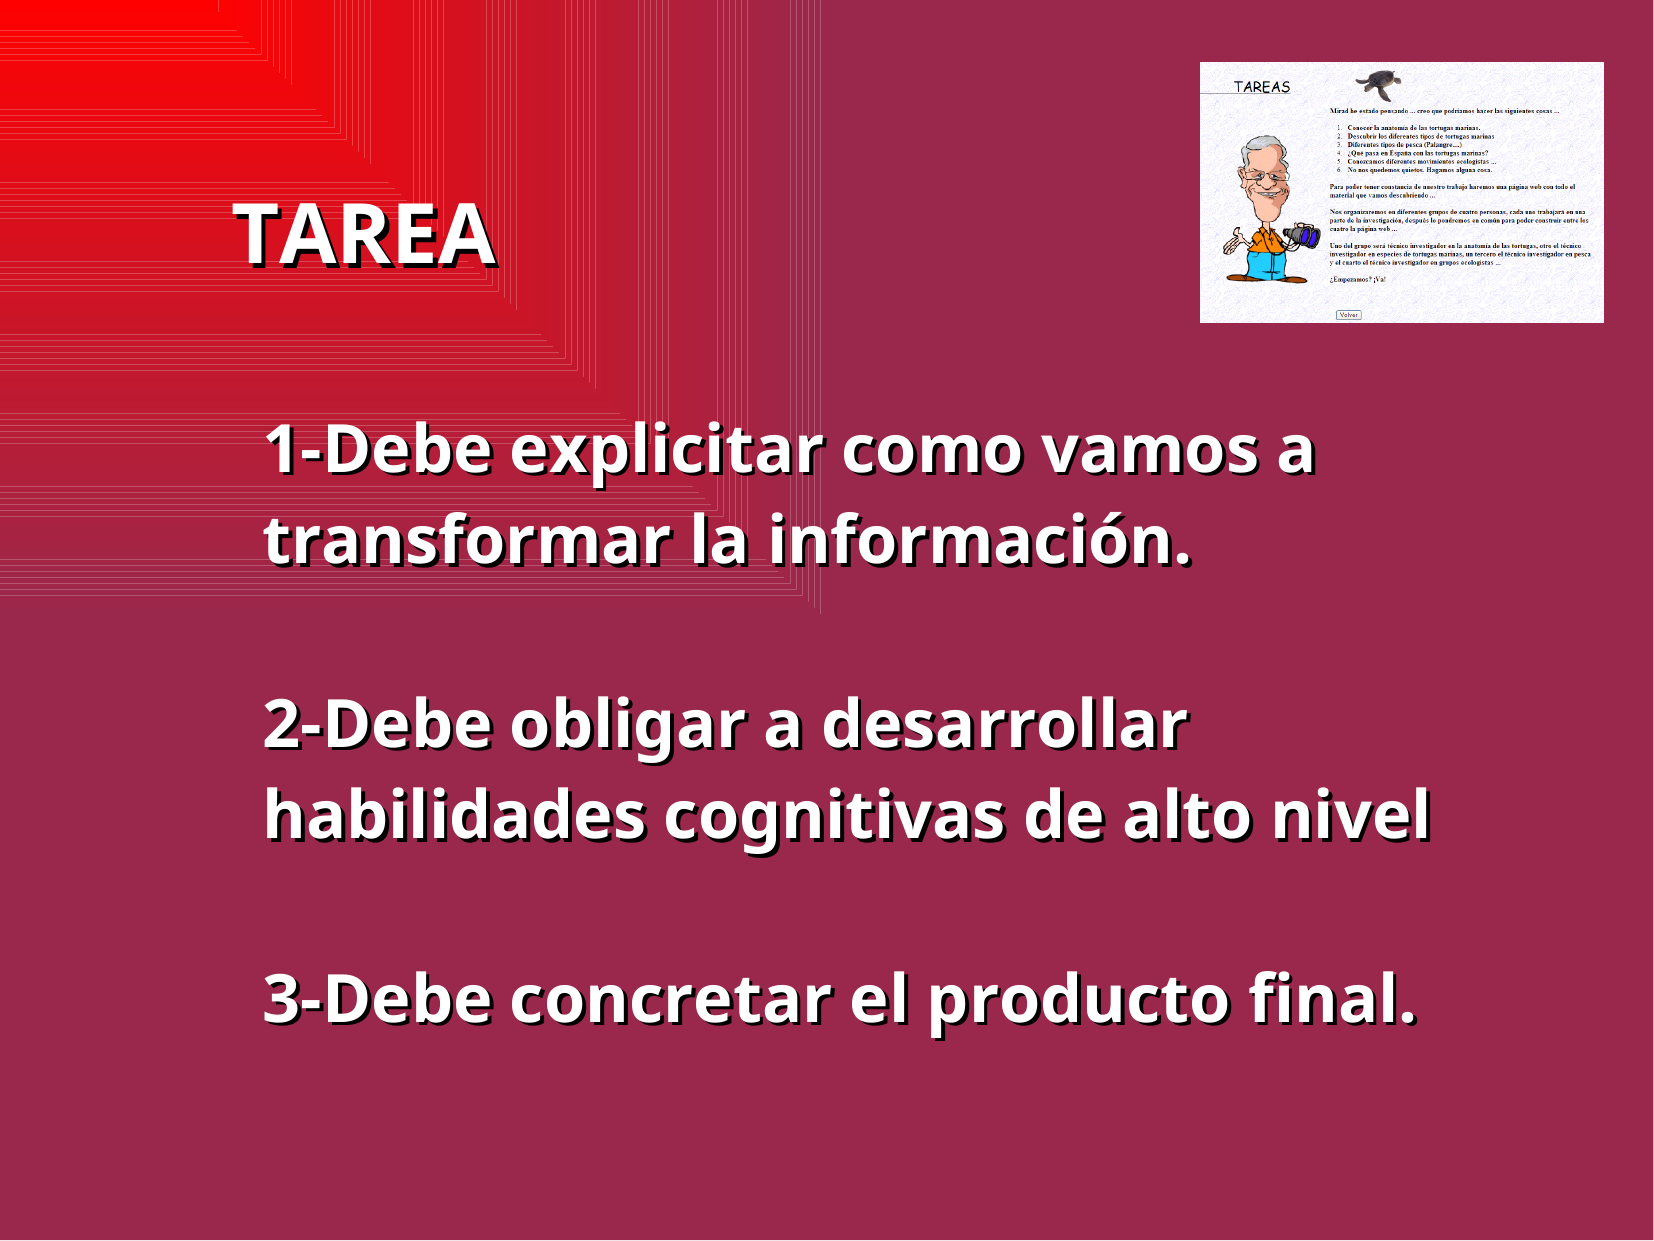

TAREA
1-Debe explicitar como vamos a transformar la información.
2-Debe obligar a desarrollar habilidades cognitivas de alto nivel
3-Debe concretar el producto final.